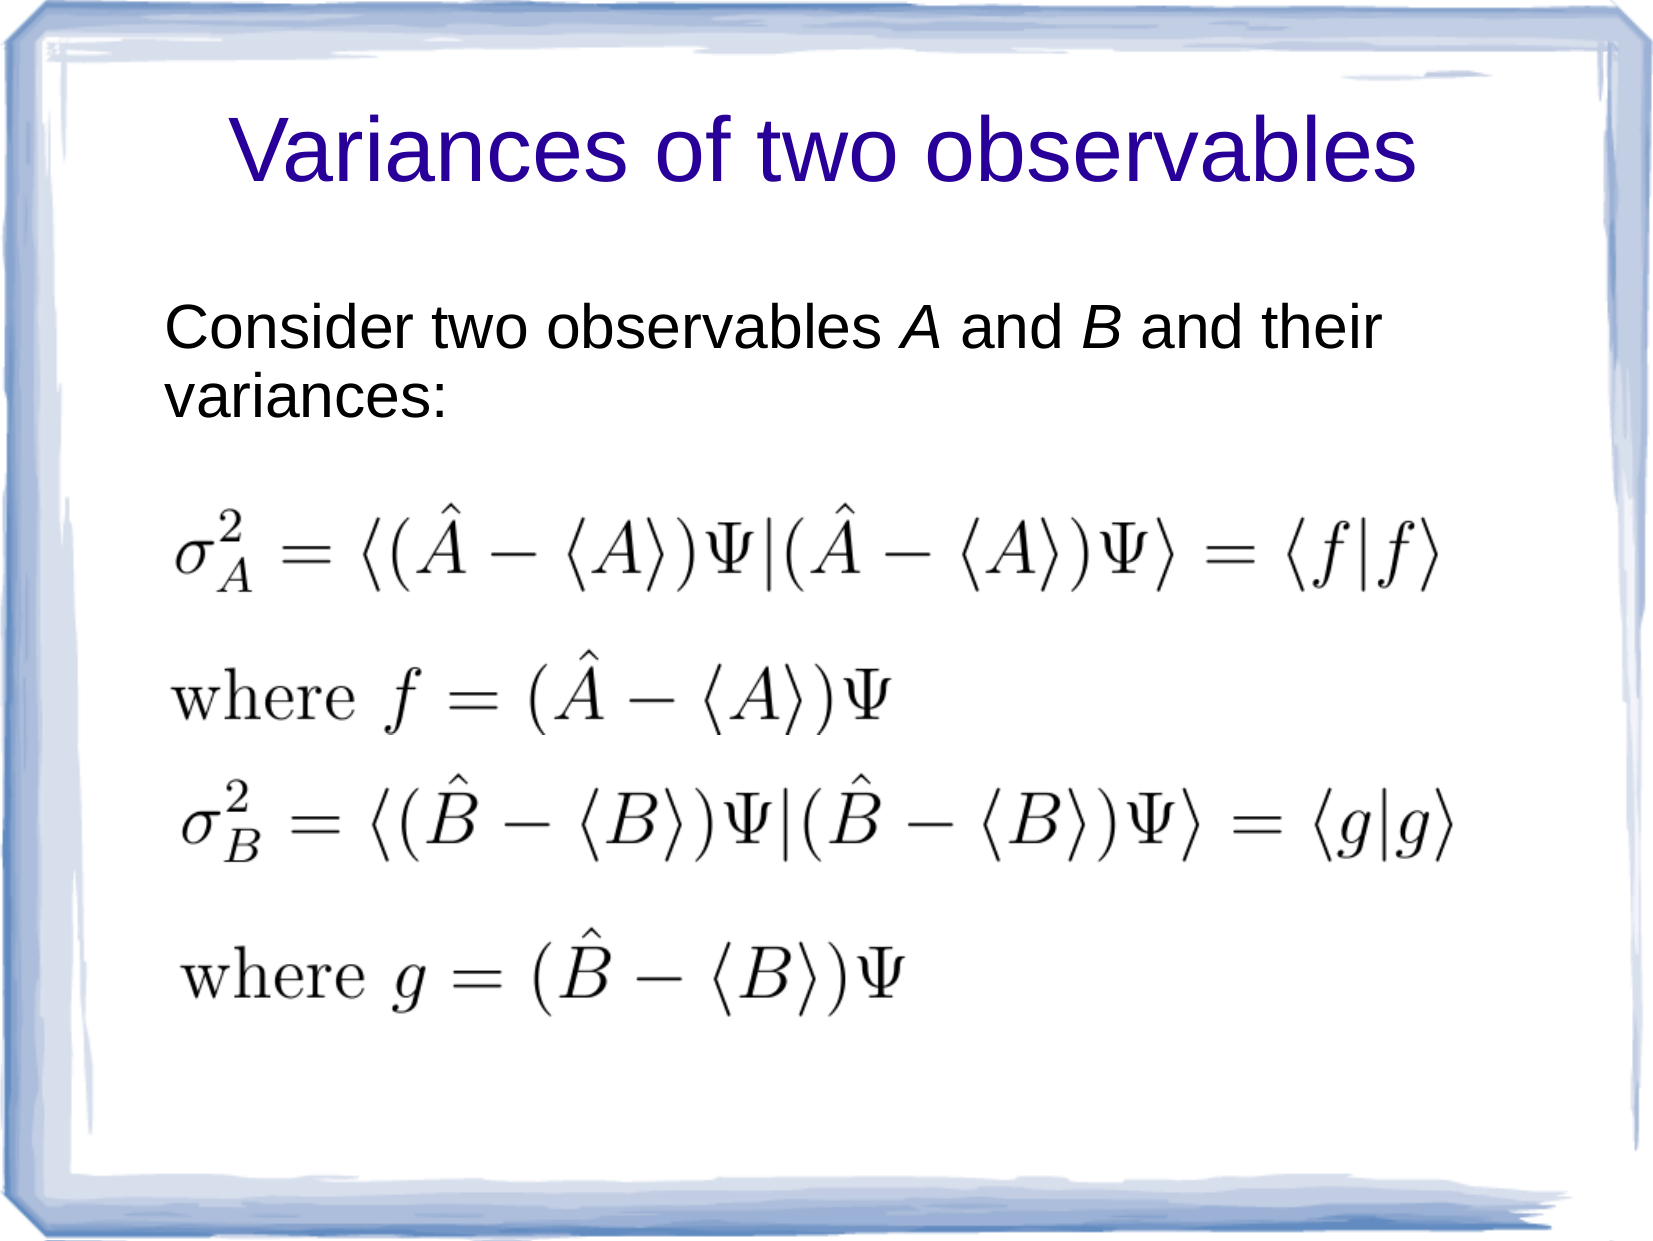

# Variances of two observables
Consider two observables A and B and their variances: